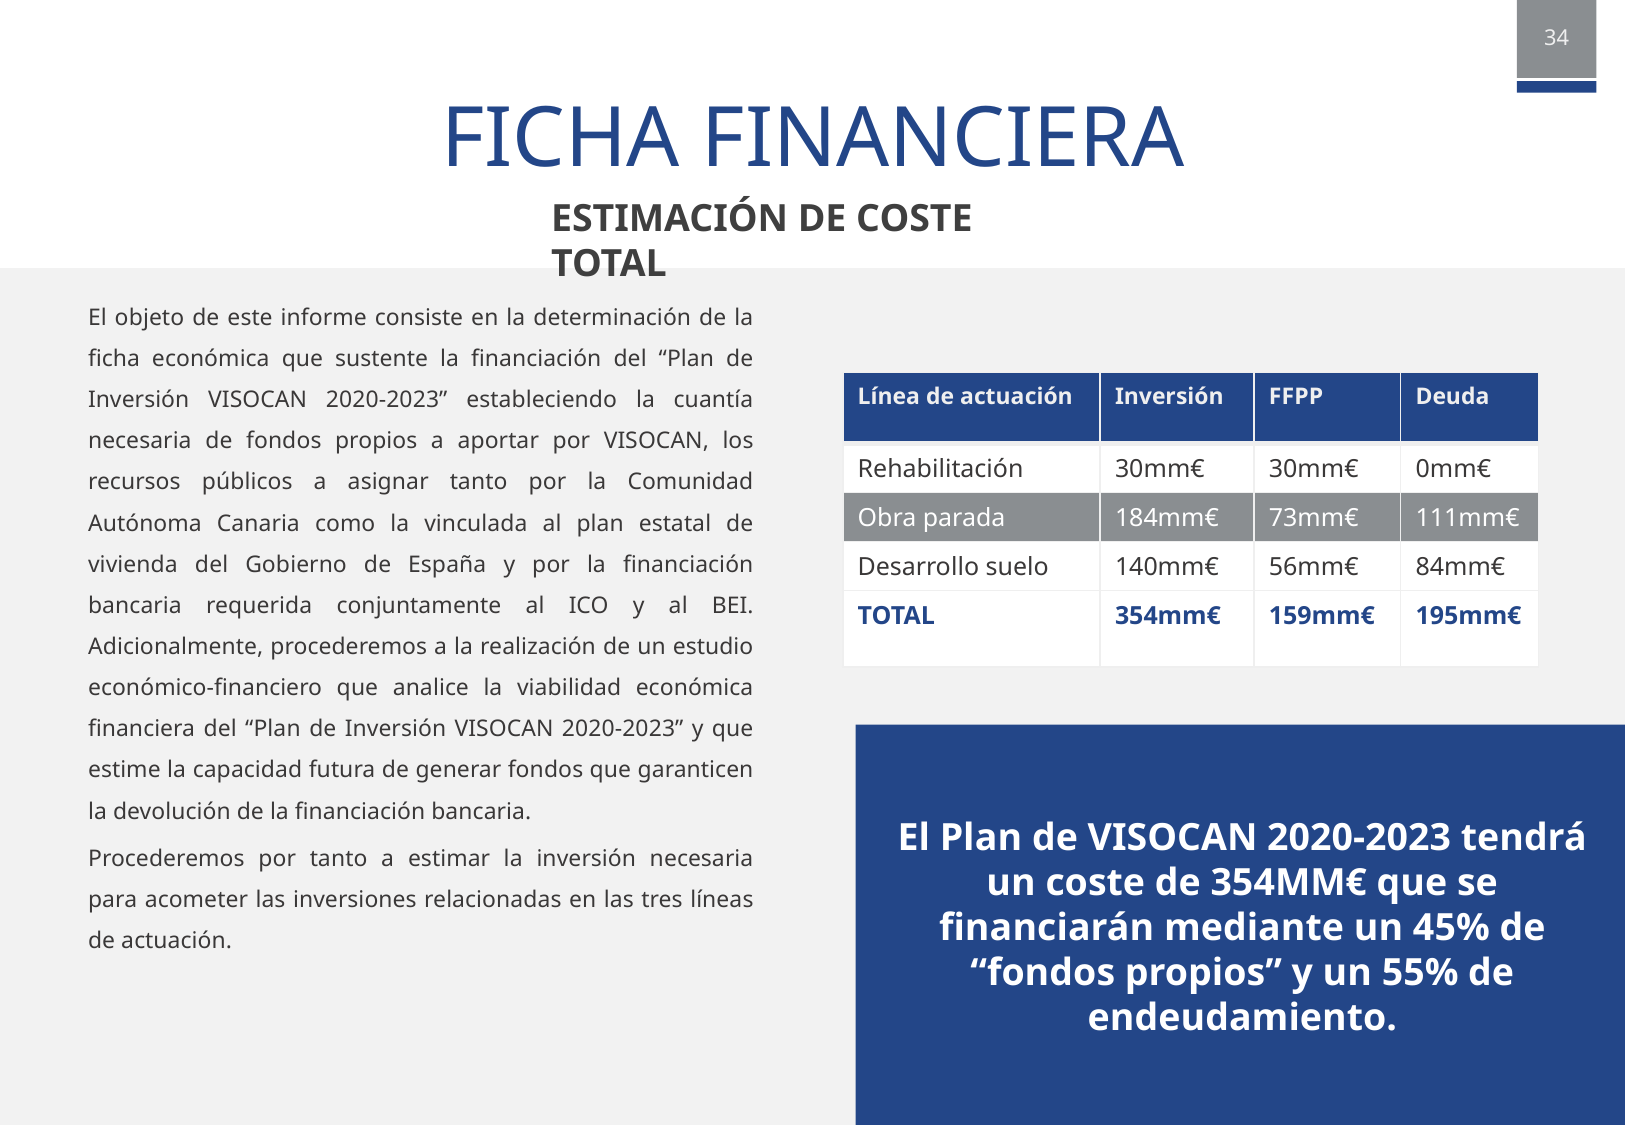

# FICHA FINANCIERA
ESTIMACIÓN DE COSTE TOTAL
El objeto de este informe consiste en la determinación de la ficha económica que sustente la financiación del “Plan de Inversión VISOCAN 2020-2023” estableciendo la cuantía necesaria de fondos propios a aportar por VISOCAN, los recursos públicos a asignar tanto por la Comunidad Autónoma Canaria como la vinculada al plan estatal de vivienda del Gobierno de España y por la financiación bancaria requerida conjuntamente al ICO y al BEI. Adicionalmente, procederemos a la realización de un estudio económico-financiero que analice la viabilidad económica financiera del “Plan de Inversión VISOCAN 2020-2023” y que estime la capacidad futura de generar fondos que garanticen la devolución de la financiación bancaria.
Procederemos por tanto a estimar la inversión necesaria para acometer las inversiones relacionadas en las tres líneas de actuación.
| Línea de actuación | Inversión | FFPP | Deuda |
| --- | --- | --- | --- |
| Rehabilitación | 30mm€ | 30mm€ | 0mm€ |
| Obra parada | 184mm€ | 73mm€ | 111mm€ |
| Desarrollo suelo | 140mm€ | 56mm€ | 84mm€ |
| TOTAL | 354mm€ | 159mm€ | 195mm€ |
El Plan de VISOCAN 2020-2023 tendrá un coste de 354MM€ que se financiarán mediante un 45% de “fondos propios” y un 55% de endeudamiento.